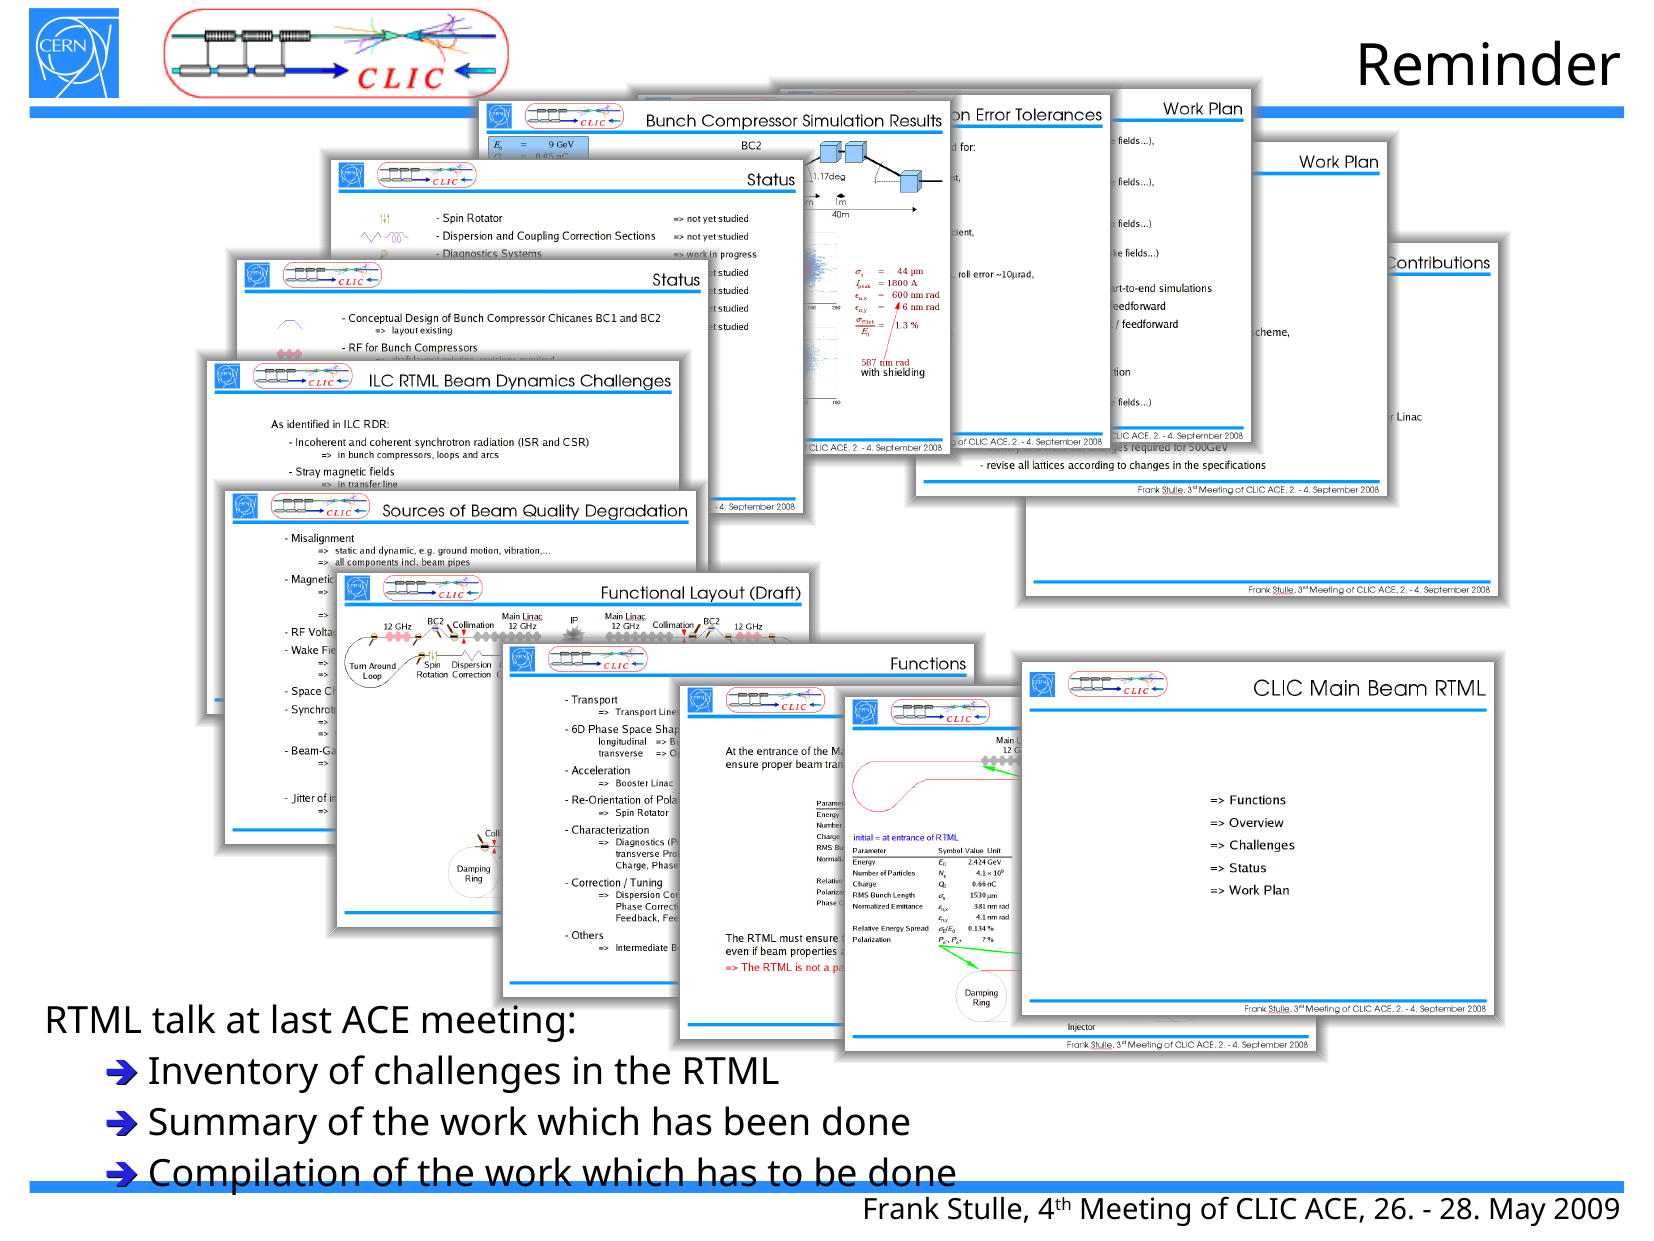

# Reminder
RTML talk at last ACE meeting:
		Inventory of challenges in the RTML
		Summary of the work which has been done
		Compilation of the work which has to be done